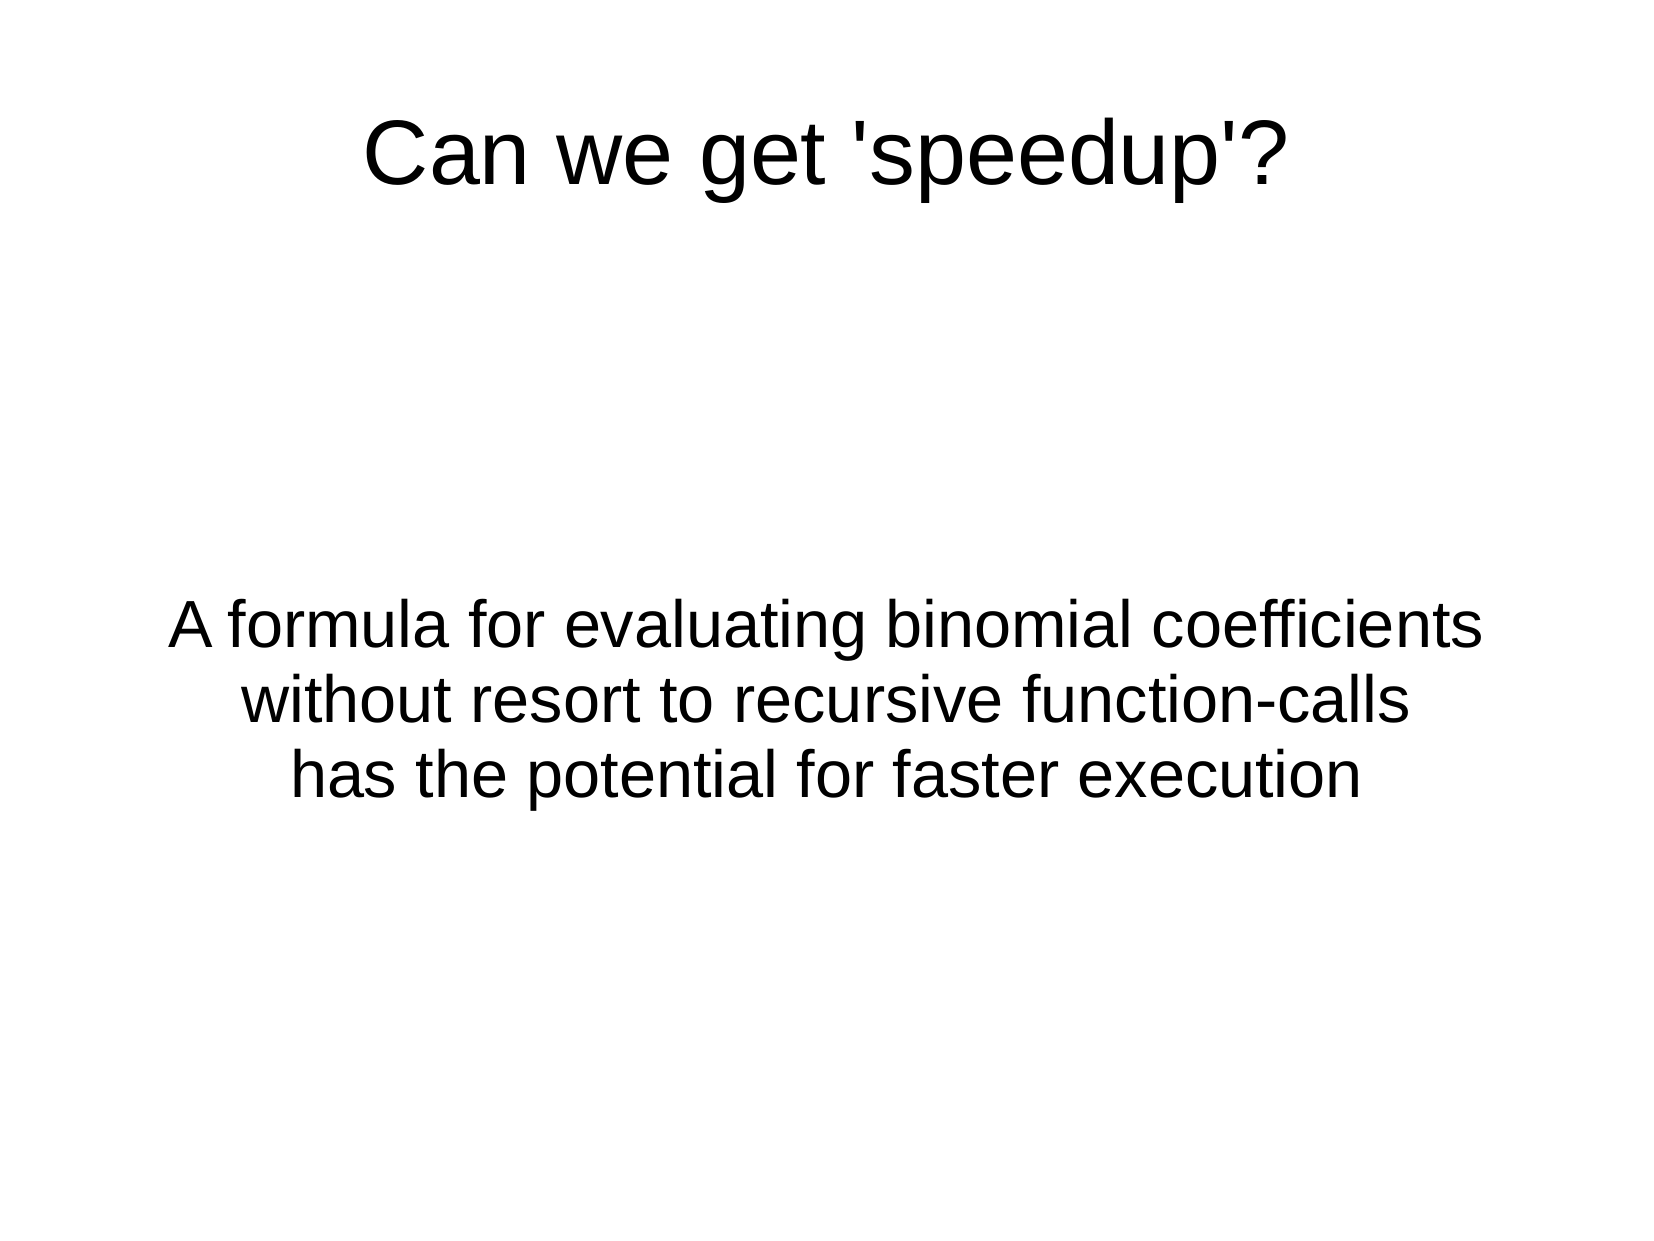

Can we get 'speedup'?
# A formula for evaluating binomial coefficients without resort to recursive function-calls
has the potential for faster execution